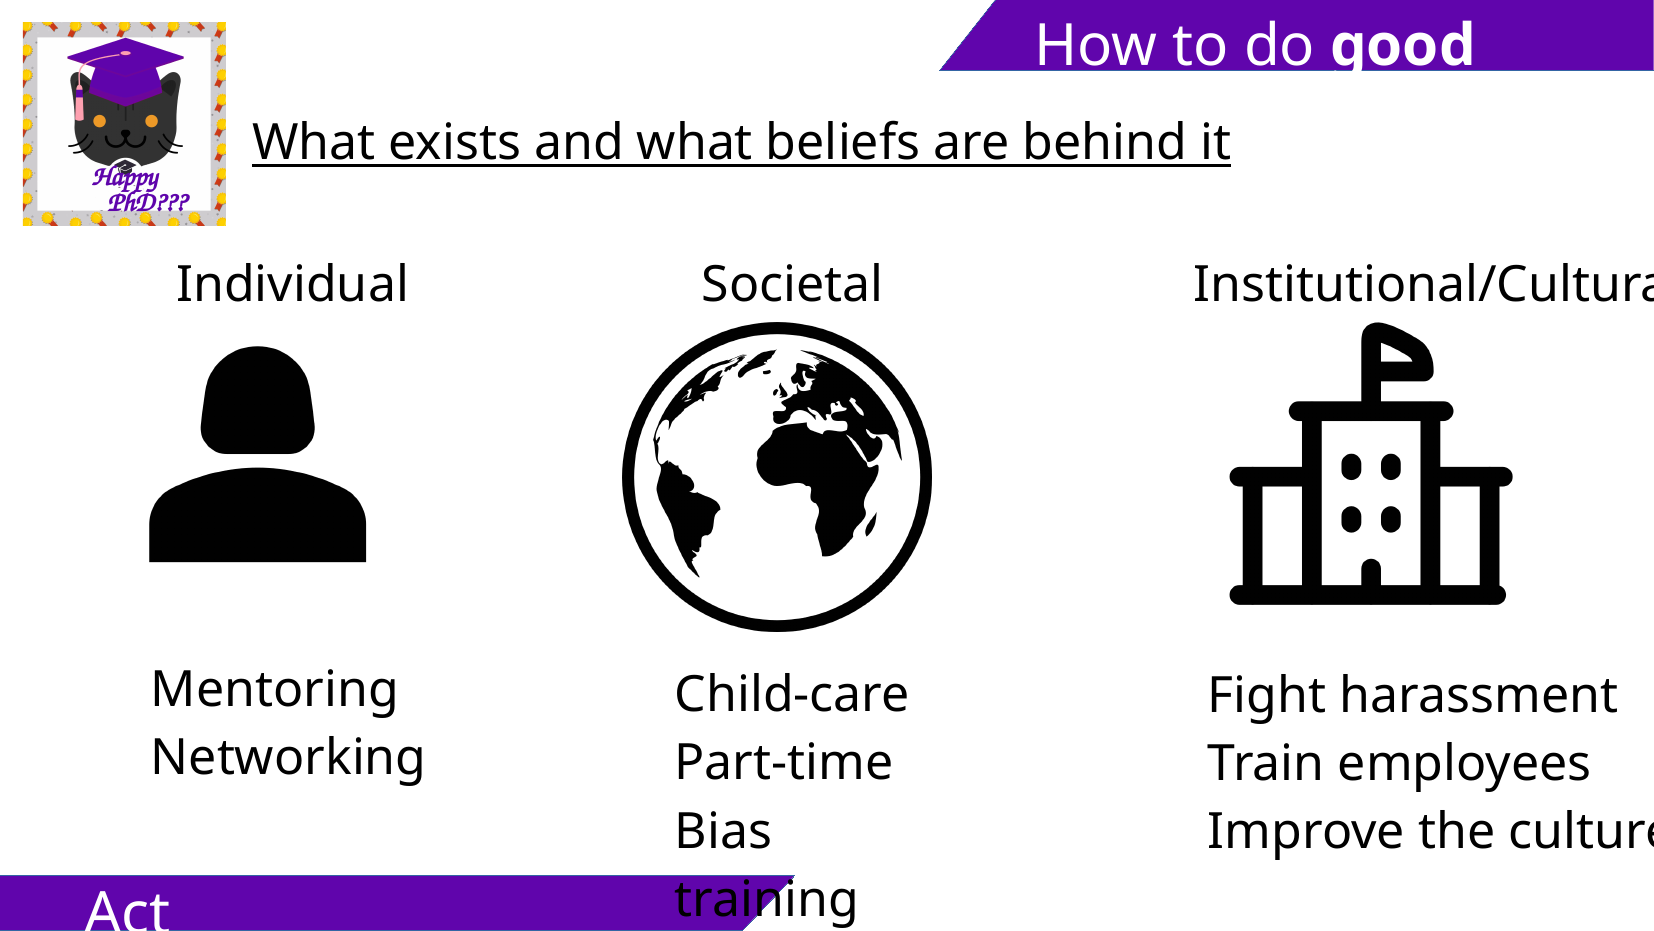

What exists and what beliefs are behind it
Individual
Societal
Institutional/Cultural
Mentoring
Networking
Child-care
Part-time
Bias training
Fight harassment
Train employees
Improve the culture
Act